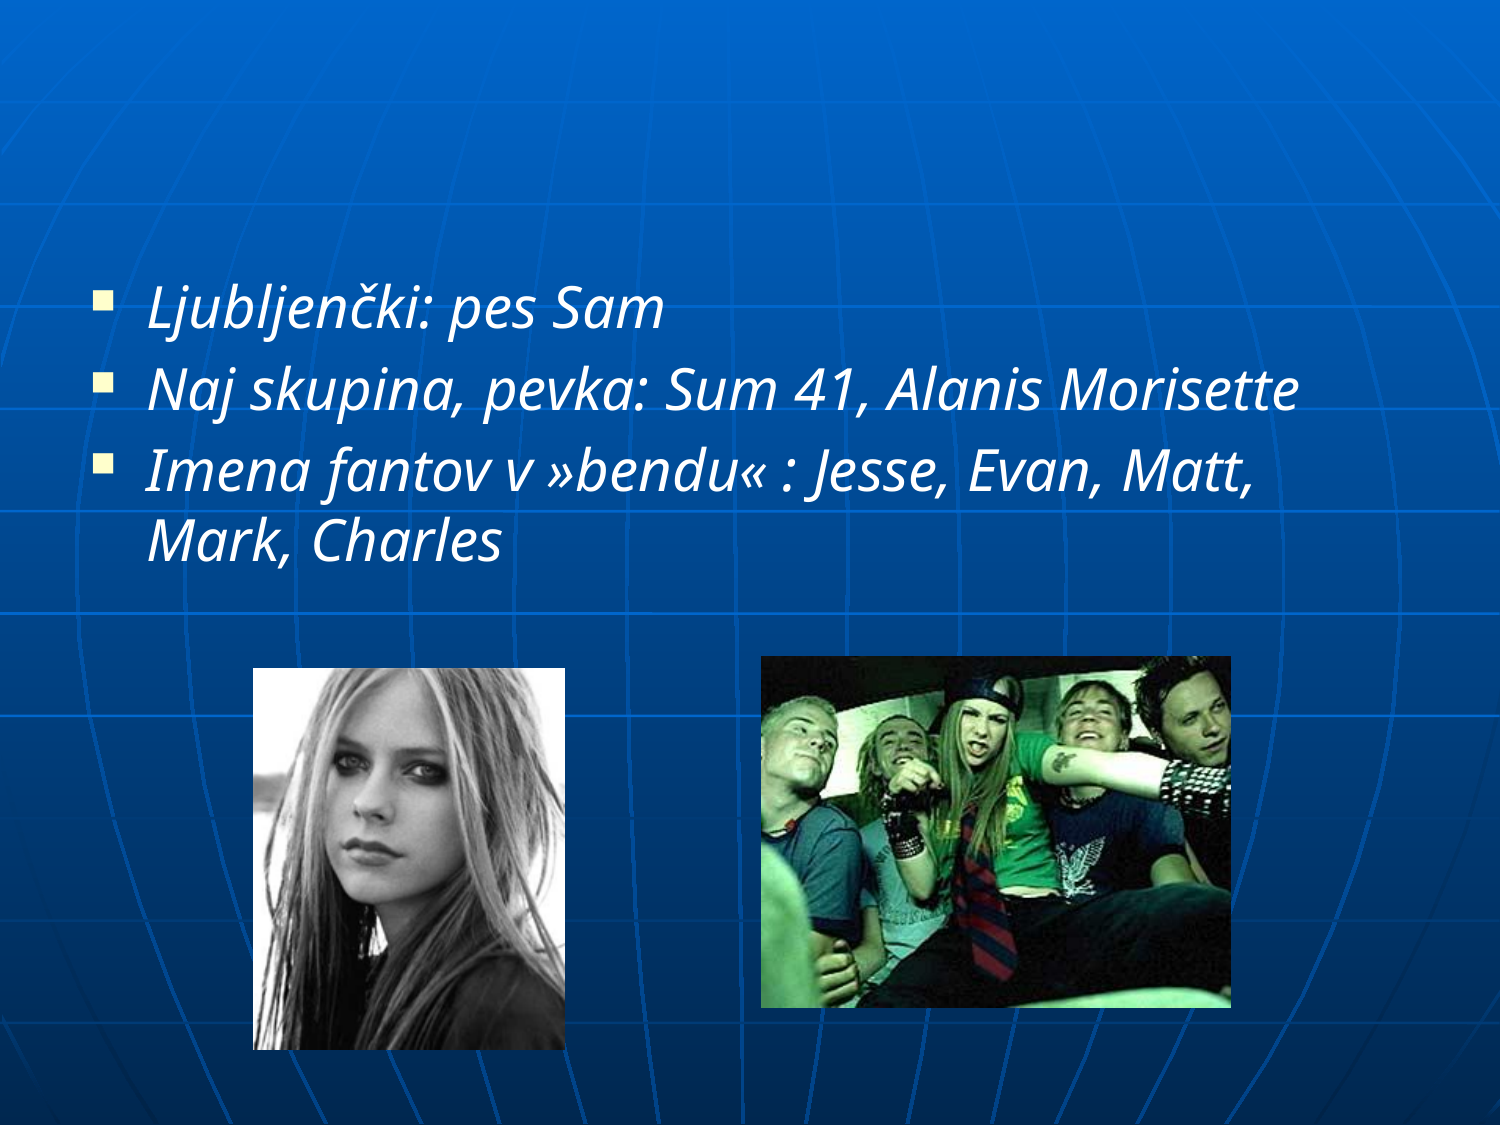

#
Ljubljenčki: pes Sam
Naj skupina, pevka: Sum 41, Alanis Morisette
Imena fantov v »bendu« : Jesse, Evan, Matt, Mark, Charles